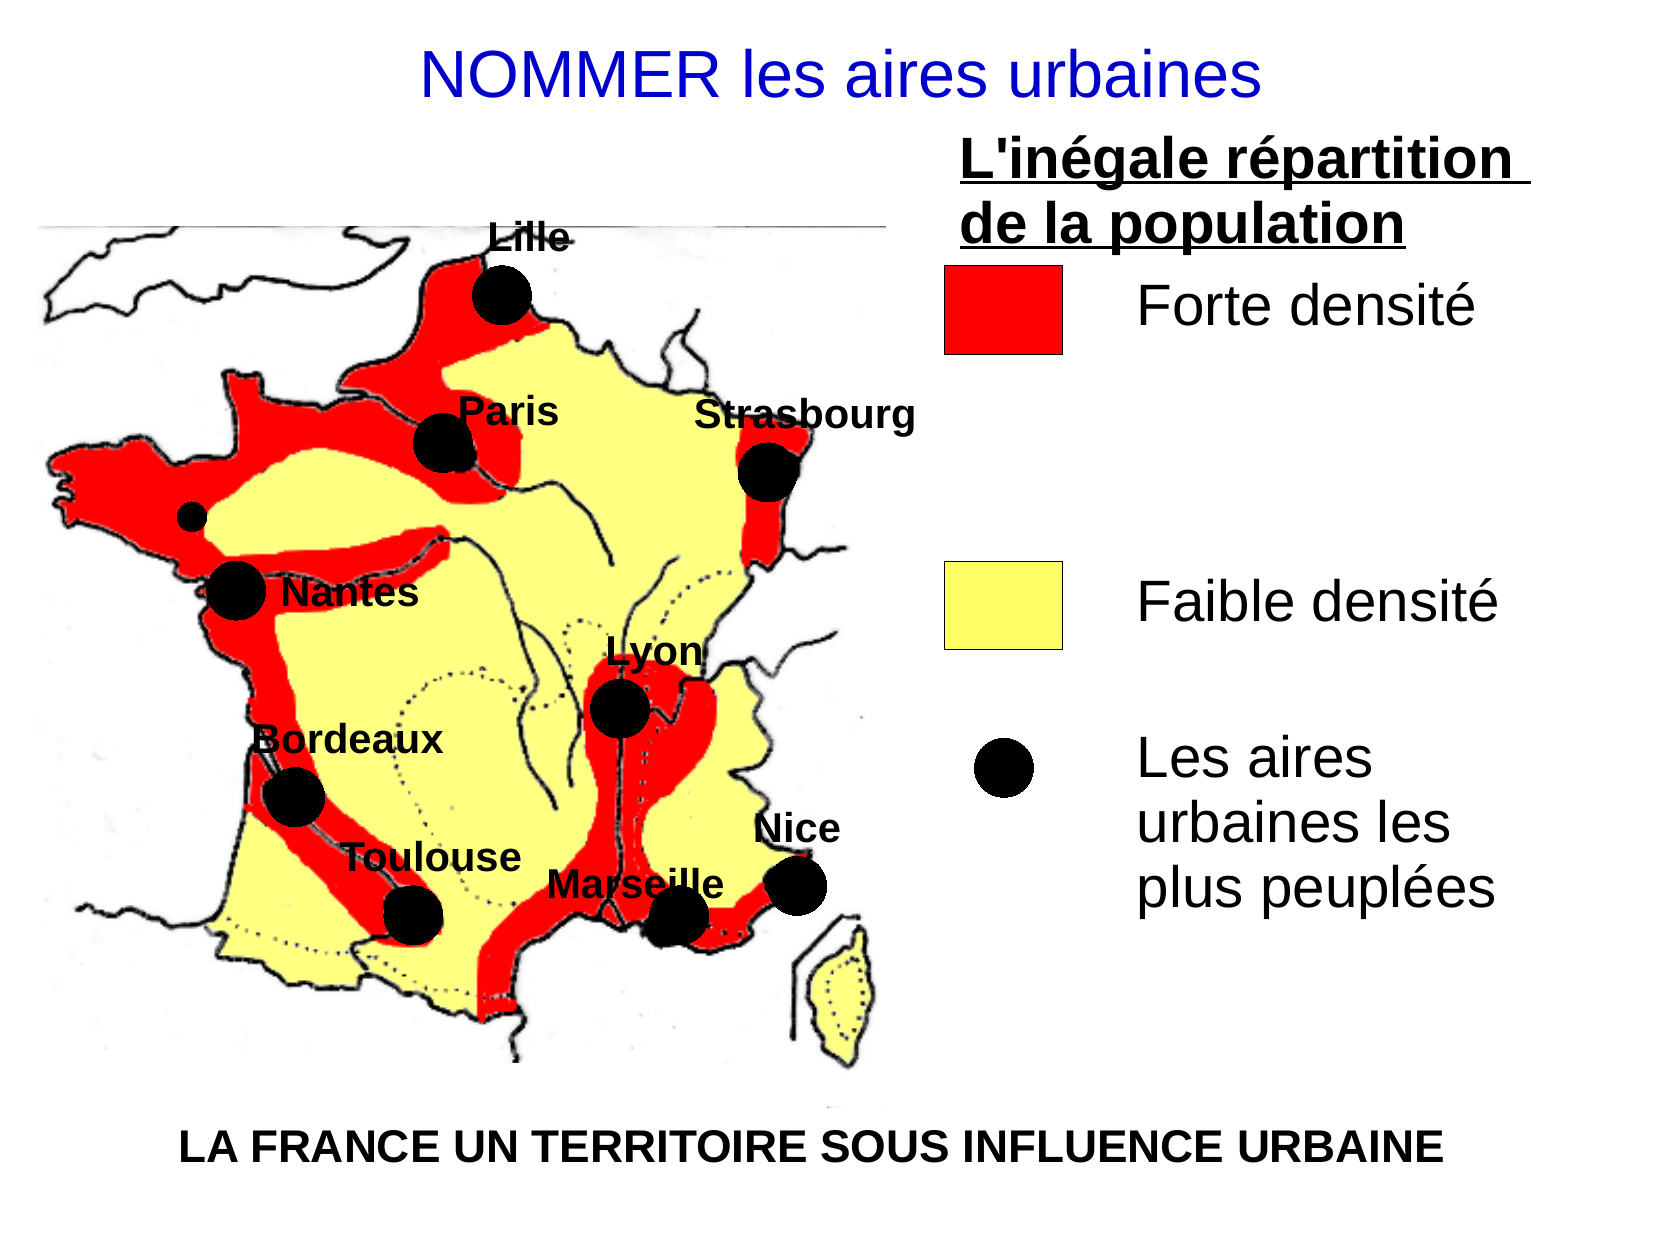

NOMMER les aires urbaines
L'inégale répartition
de la population
Lille
Forte densité
Paris
Strasbourg
Nantes
Faible densité
Lyon
Bordeaux
Les aires urbaines les plus peuplées
Nice
Toulouse
Marseille
LA FRANCE UN TERRITOIRE SOUS INFLUENCE URBAINE